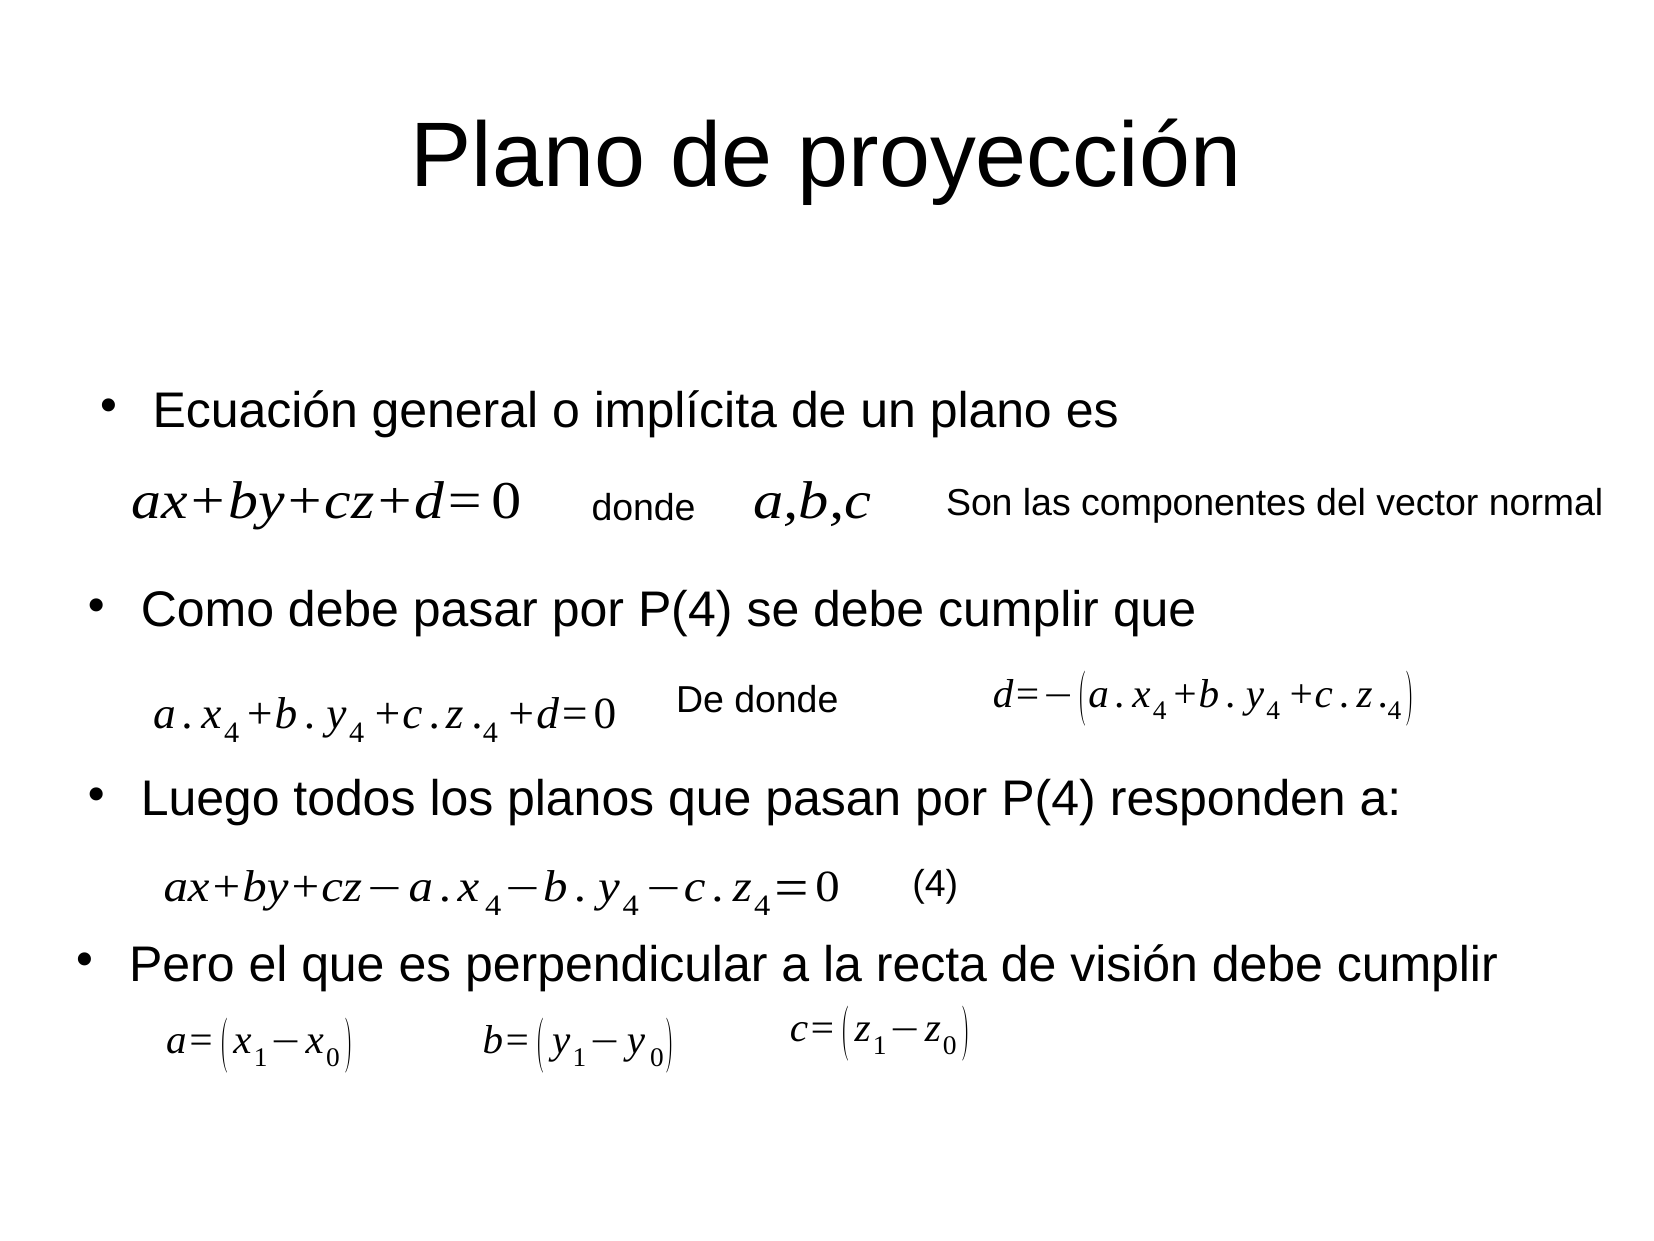

Plano de proyección
# Ecuación general o implícita de un plano es
Son las componentes del vector normal
donde
Como debe pasar por P(4) se debe cumplir que
De donde
Luego todos los planos que pasan por P(4) responden a:
(4)
Pero el que es perpendicular a la recta de visión debe cumplir